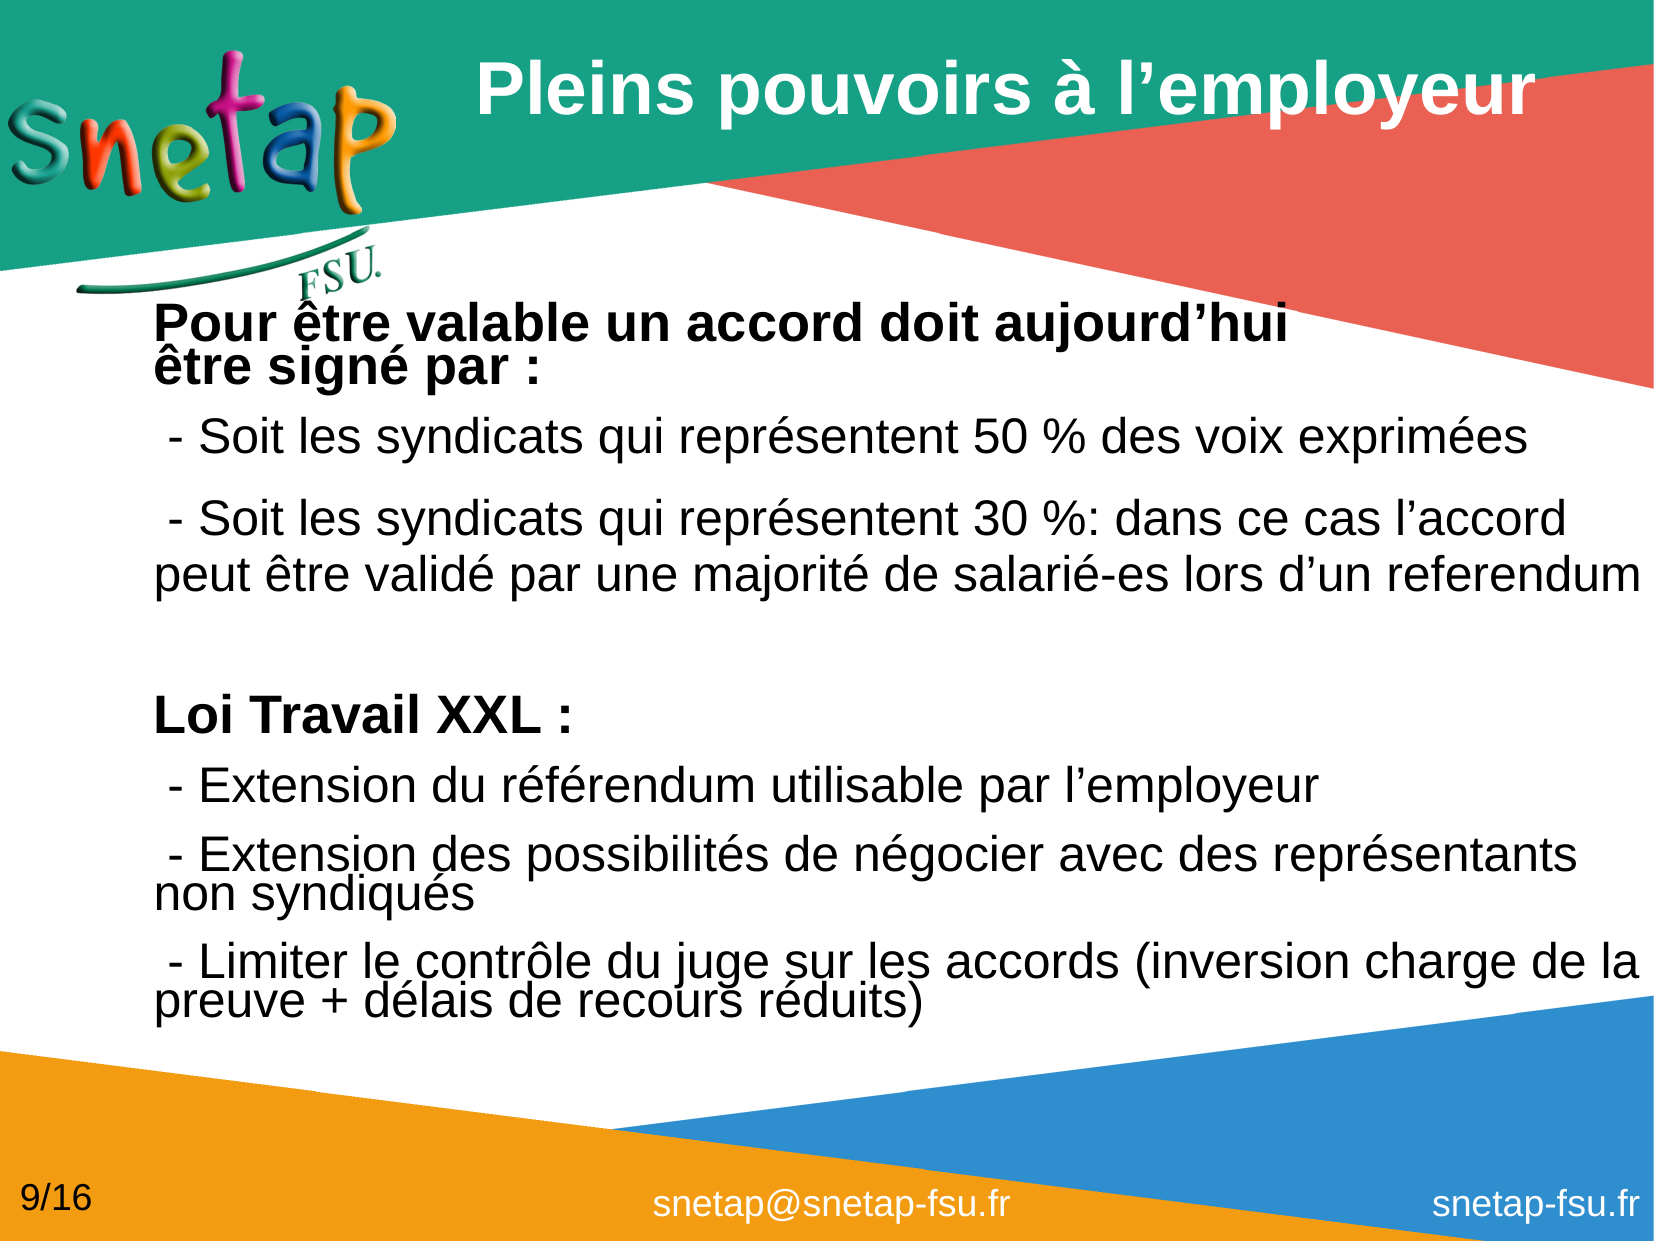

Pleins pouvoirs à l’employeur
# Pour être valable un accord doit aujourd’hui être signé par :
 - Soit les syndicats qui représentent 50 % des voix exprimées
 - Soit les syndicats qui représentent 30 %: dans ce cas l’accord peut être validé par une majorité de salarié-es lors d’un referendum
Loi Travail XXL :
 - Extension du référendum utilisable par l’employeur
 - Extension des possibilités de négocier avec des représentants non syndiqués
 - Limiter le contrôle du juge sur les accords (inversion charge de la preuve + délais de recours réduits)